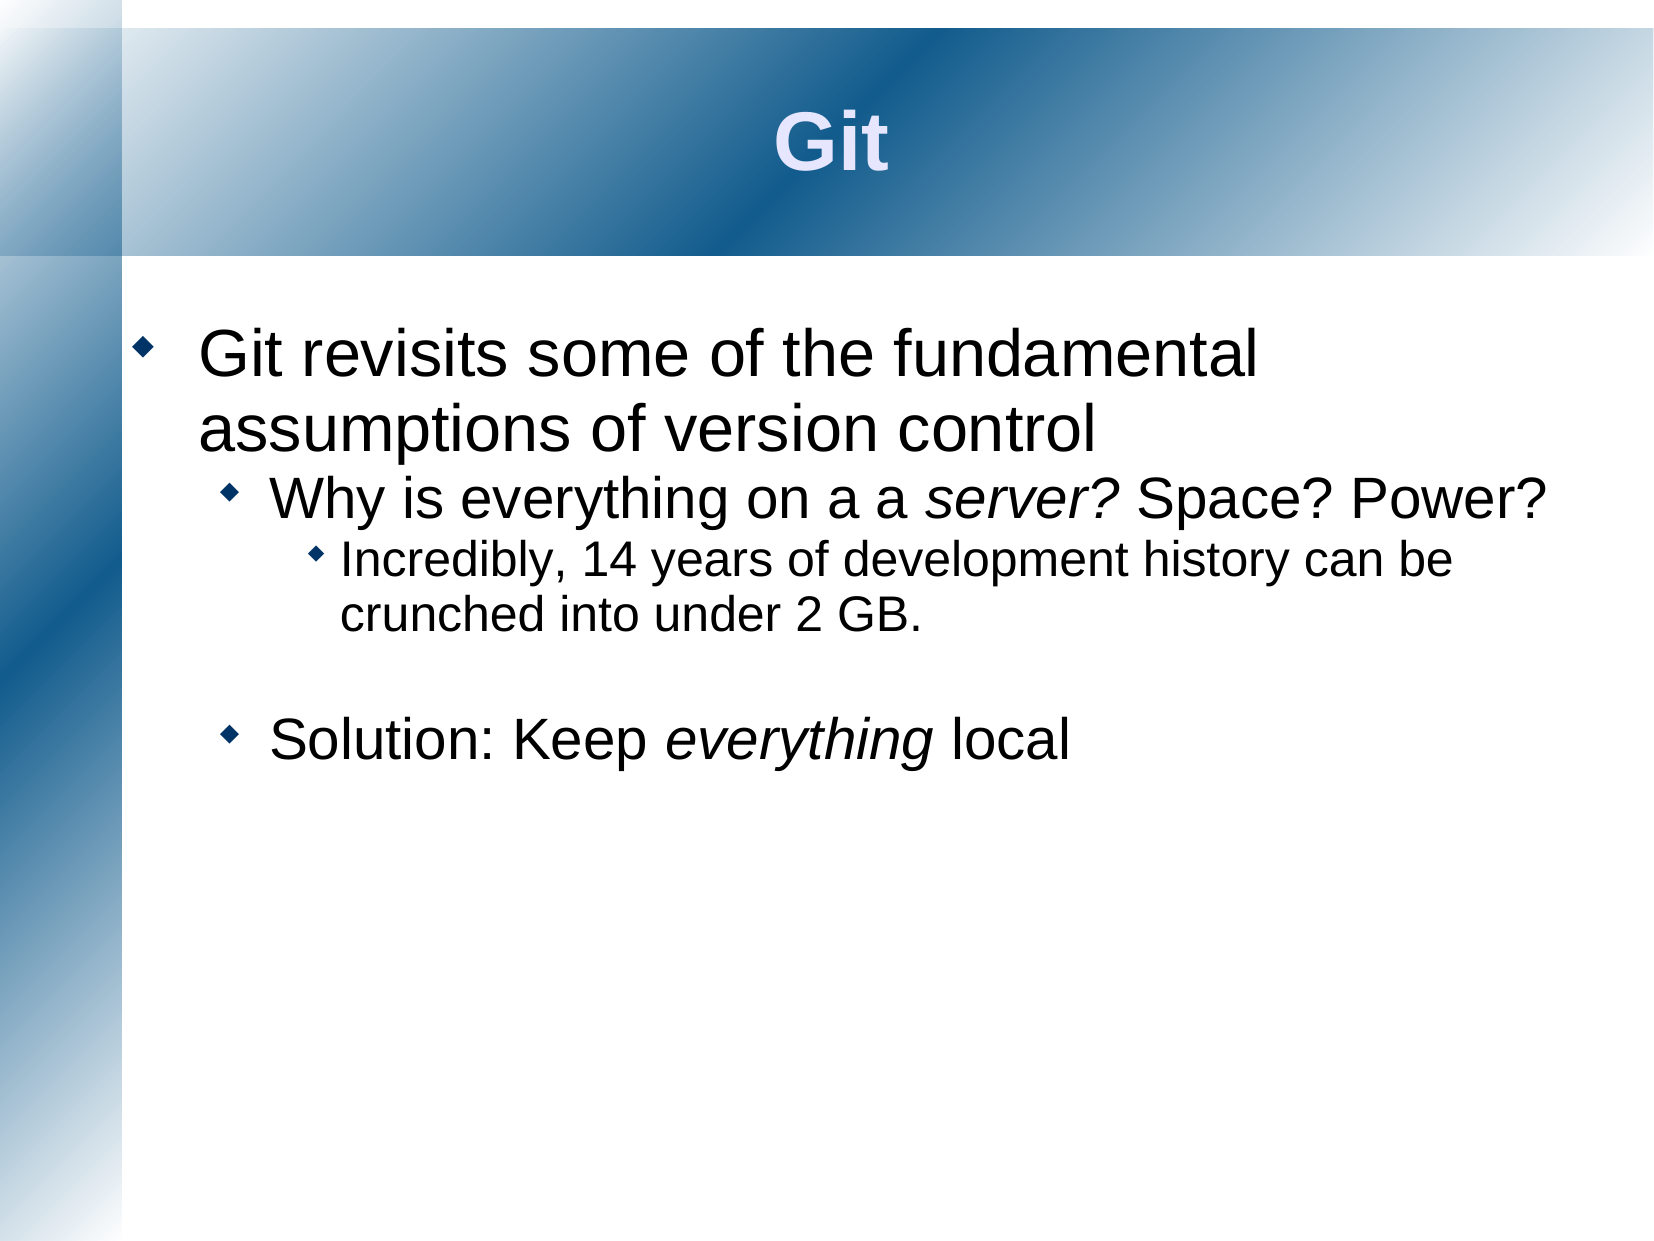

# Git
Git revisits some of the fundamental assumptions of version control
Why is everything on a a server? Space? Power?
Incredibly, 14 years of development history can be crunched into under 2 GB.
Solution: Keep everything local